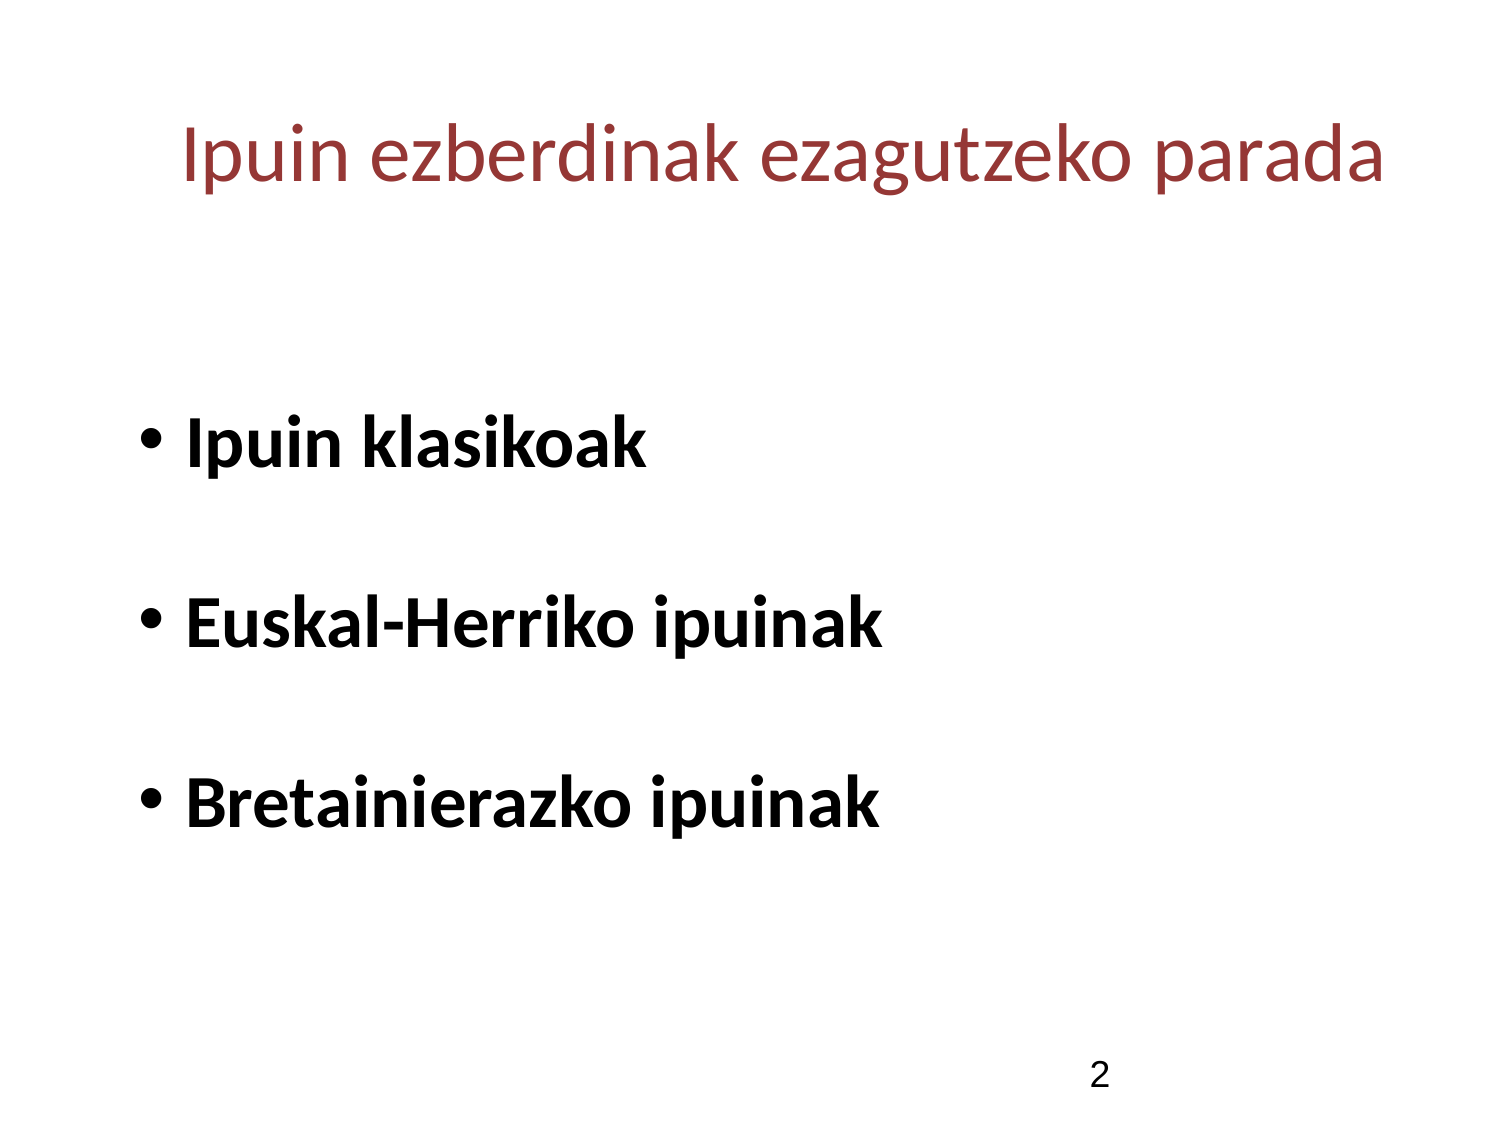

Ipuin ezberdinak ezagutzeko parada
Ipuin klasikoak
Euskal-Herriko ipuinak
Bretainierazko ipuinak